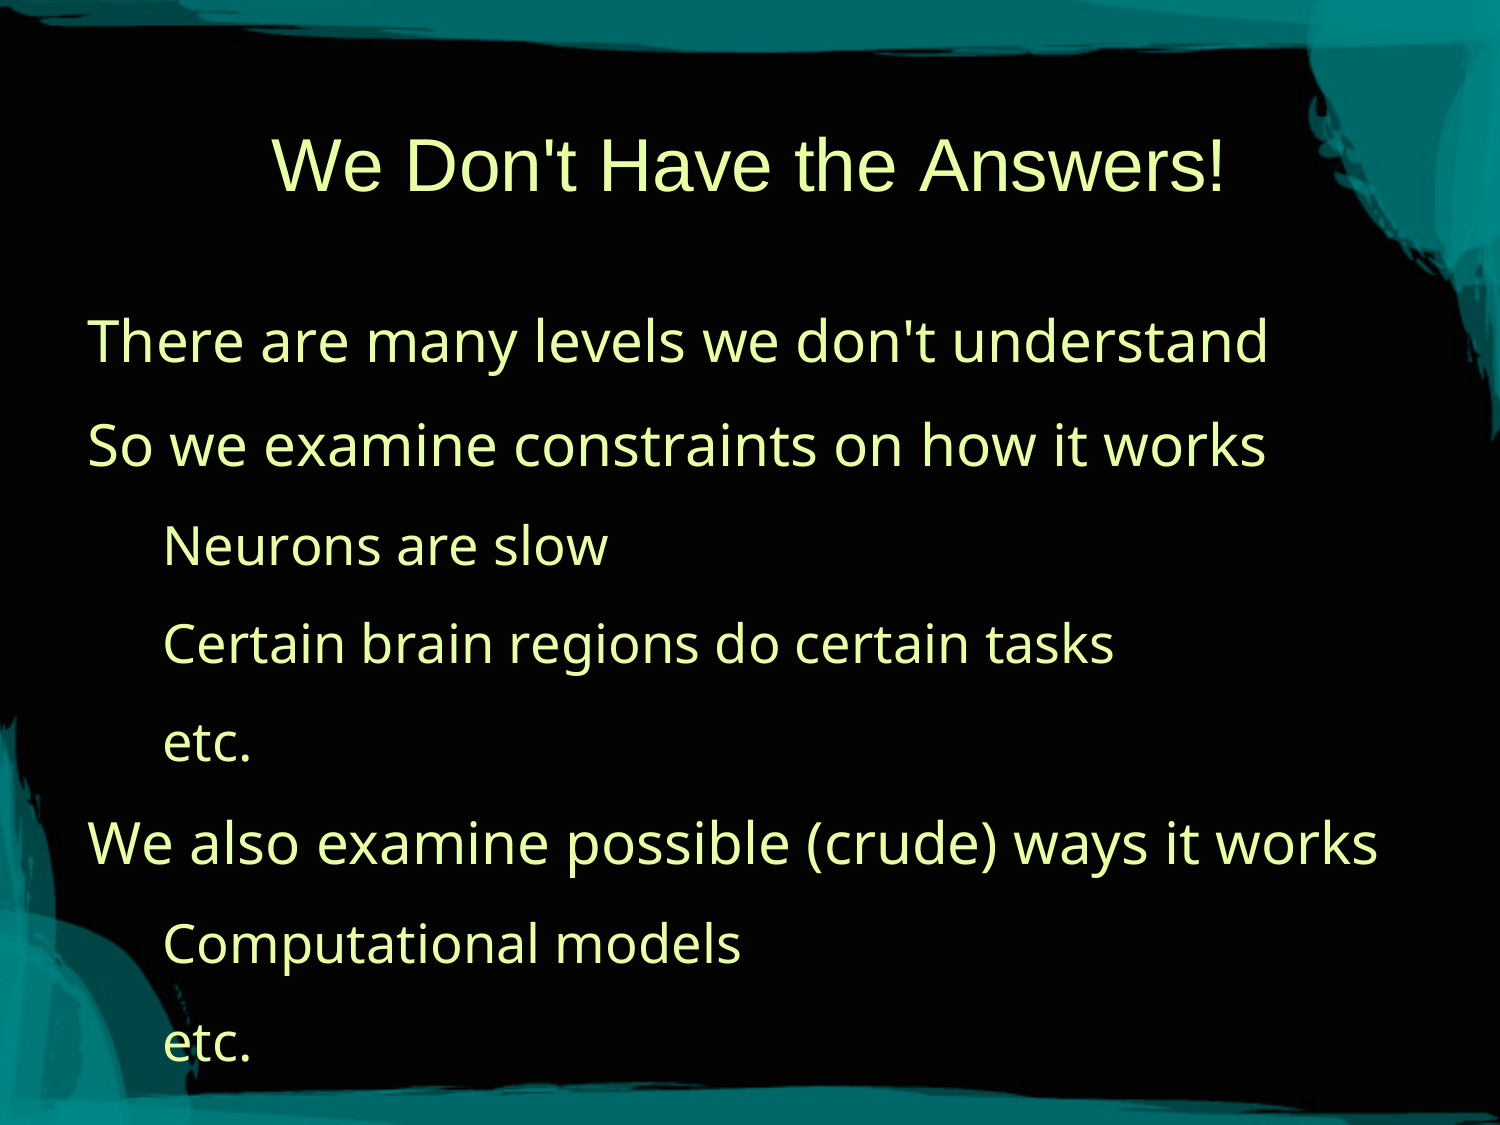

# We Don't Have the Answers!
There are many levels we don't understand
So we examine constraints on how it works
Neurons are slow
Certain brain regions do certain tasks
etc.
We also examine possible (crude) ways it works
Computational models
etc.